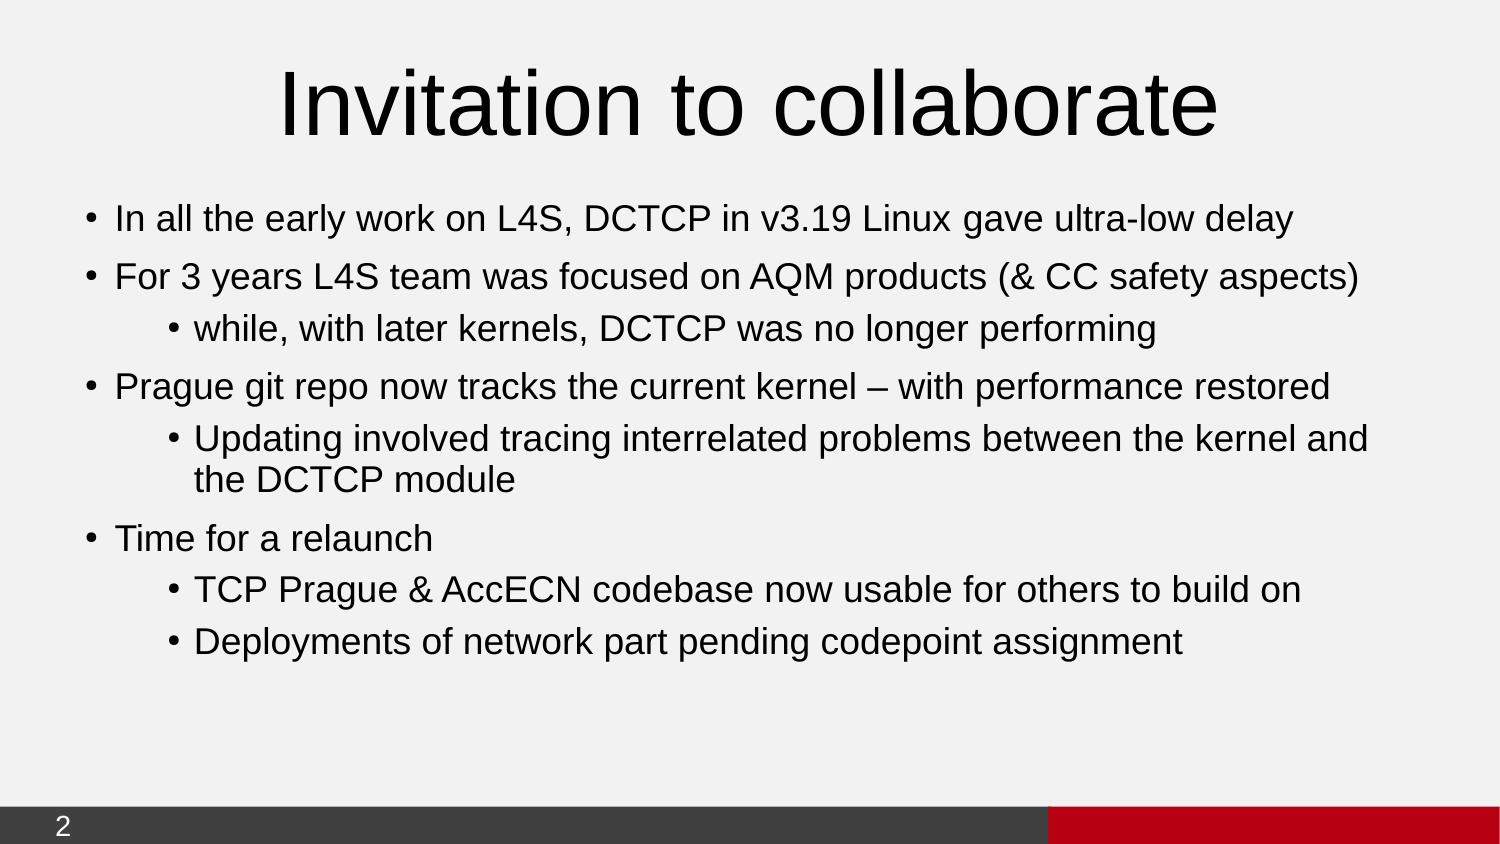

# Invitation to collaborate
In all the early work on L4S, DCTCP in v3.19 Linux gave ultra-low delay
For 3 years L4S team was focused on AQM products (& CC safety aspects)
while, with later kernels, DCTCP was no longer performing
Prague git repo now tracks the current kernel – with performance restored
Updating involved tracing interrelated problems between the kernel and the DCTCP module
Time for a relaunch
TCP Prague & AccECN codebase now usable for others to build on
Deployments of network part pending codepoint assignment
2